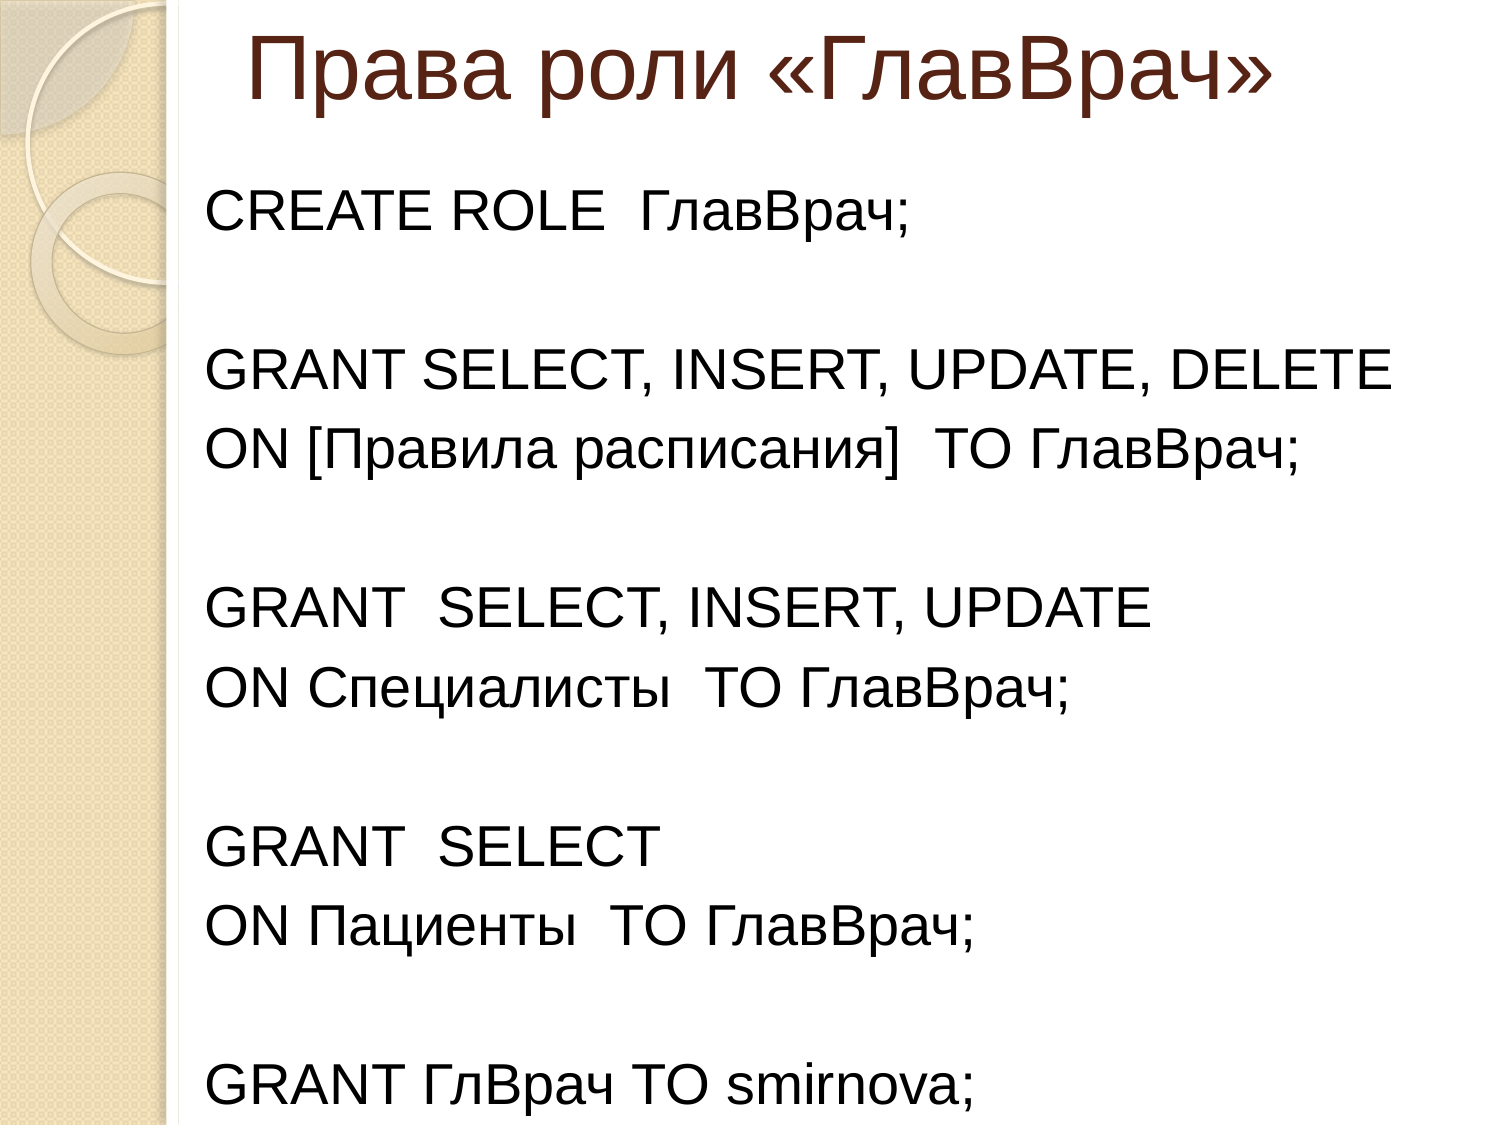

Права роли «ГлавВрач»
# CREATE ROLE ГлавВрач;
GRANT SELECT, INSERT, UPDATE, DELETE
ON [Правила расписания] TO ГлавВрач;
GRANT SELECT, INSERT, UPDATE
ON Специалисты TO ГлавВрач;
GRANT SELECT
ON Пациенты TO ГлавВрач;
GRANT ГлВрач TO smirnova;